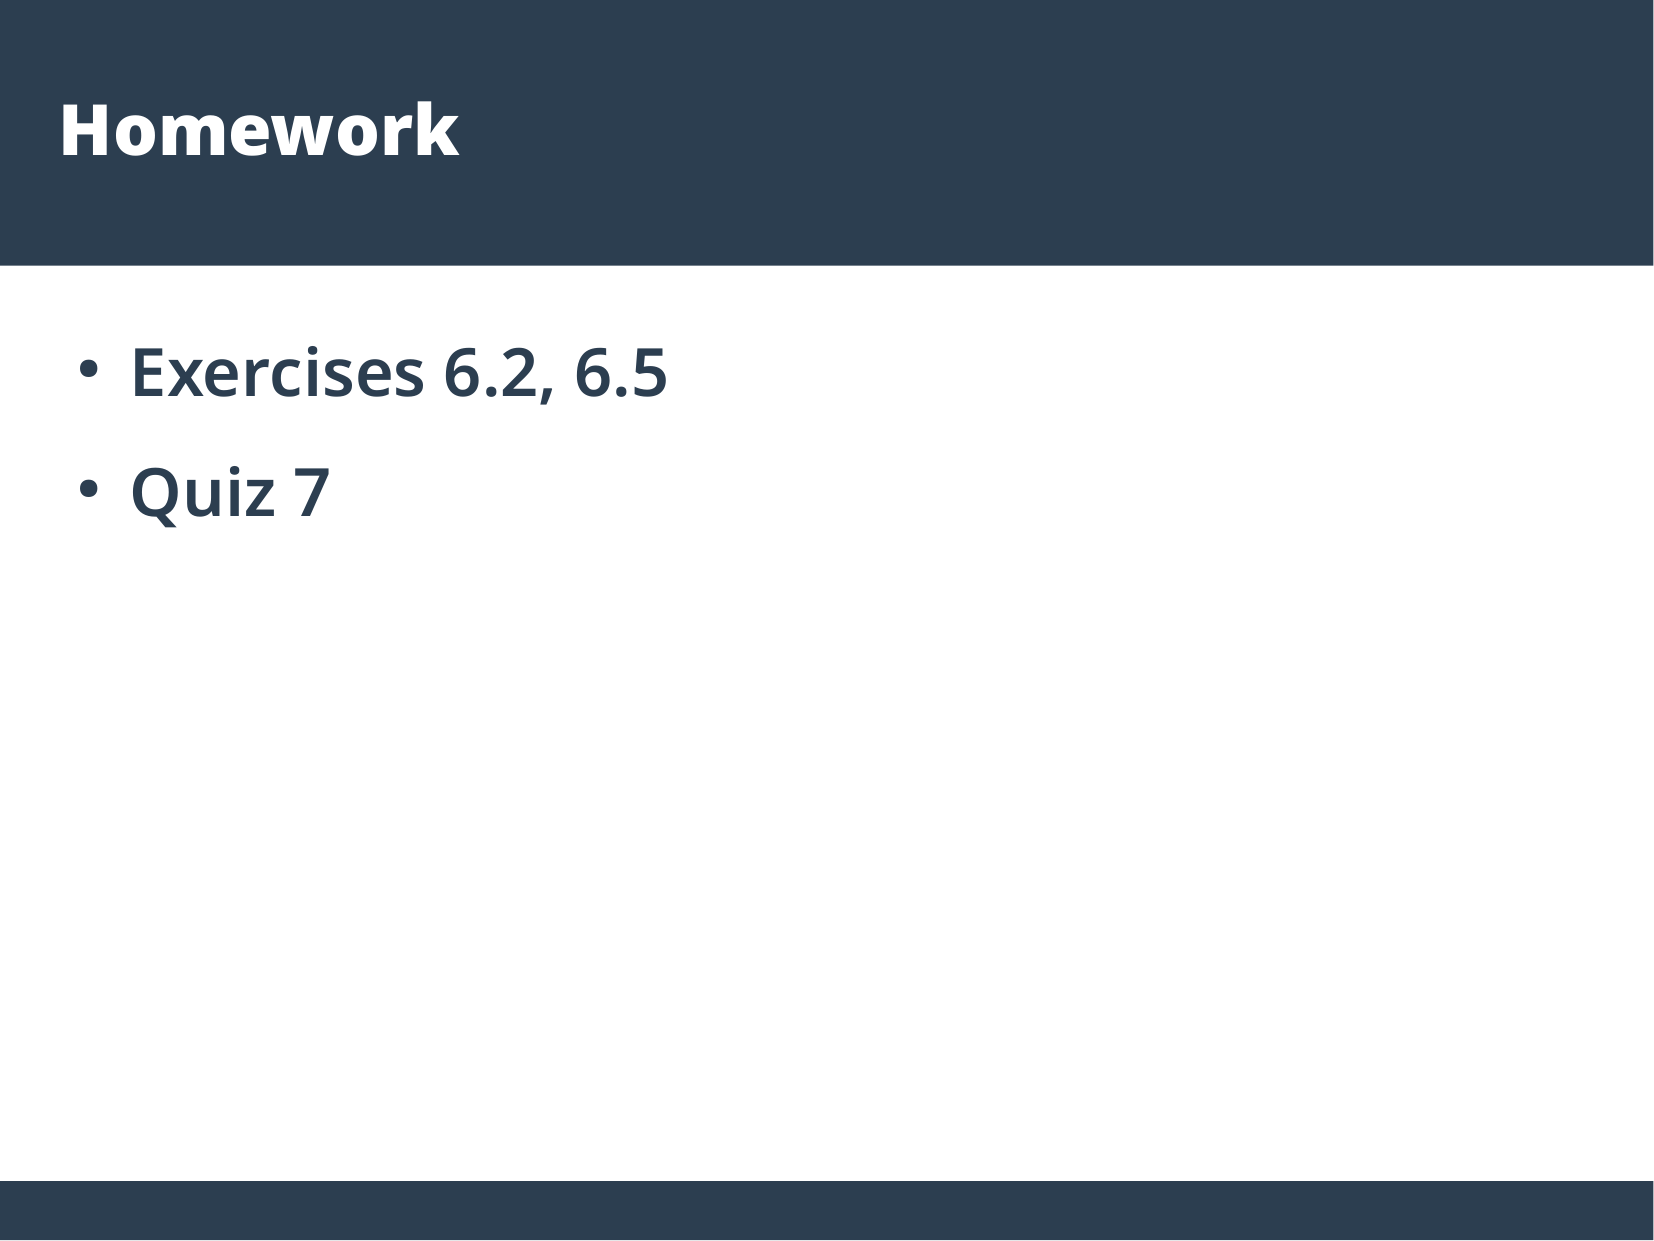

# Homework
Exercises 6.2, 6.5
Quiz 7